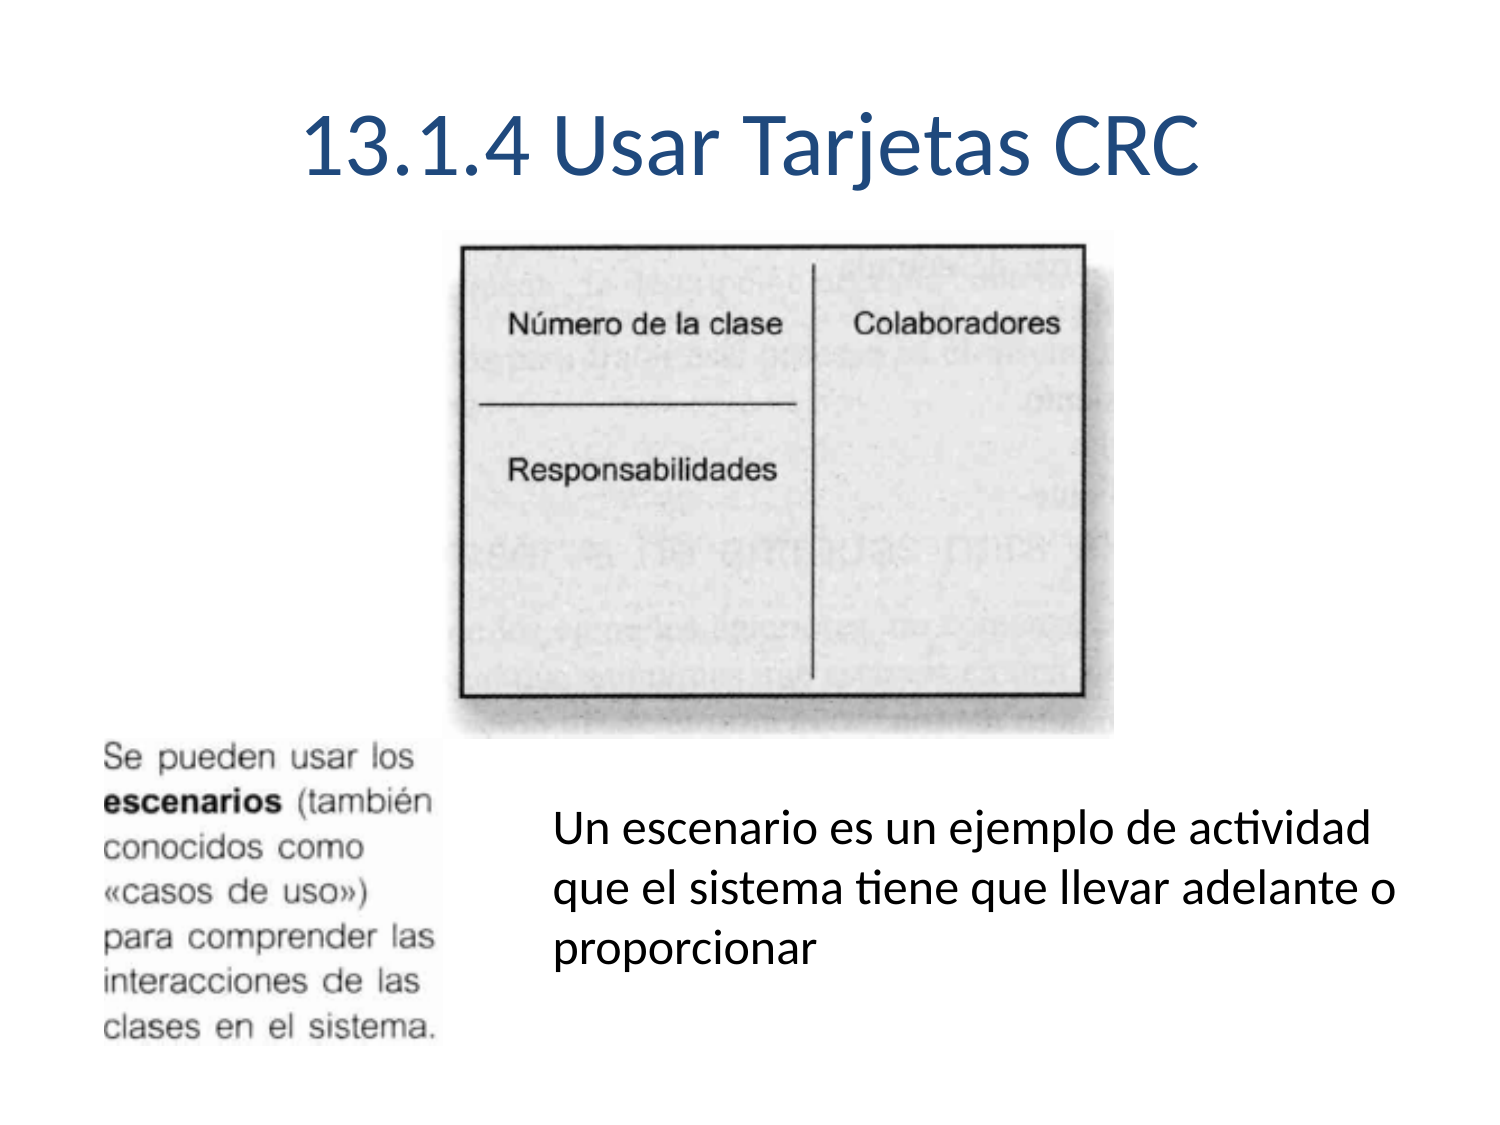

# 13.1.4 Usar Tarjetas CRC
Un escenario es un ejemplo de actividad que el sistema tiene que llevar adelante o proporcionar